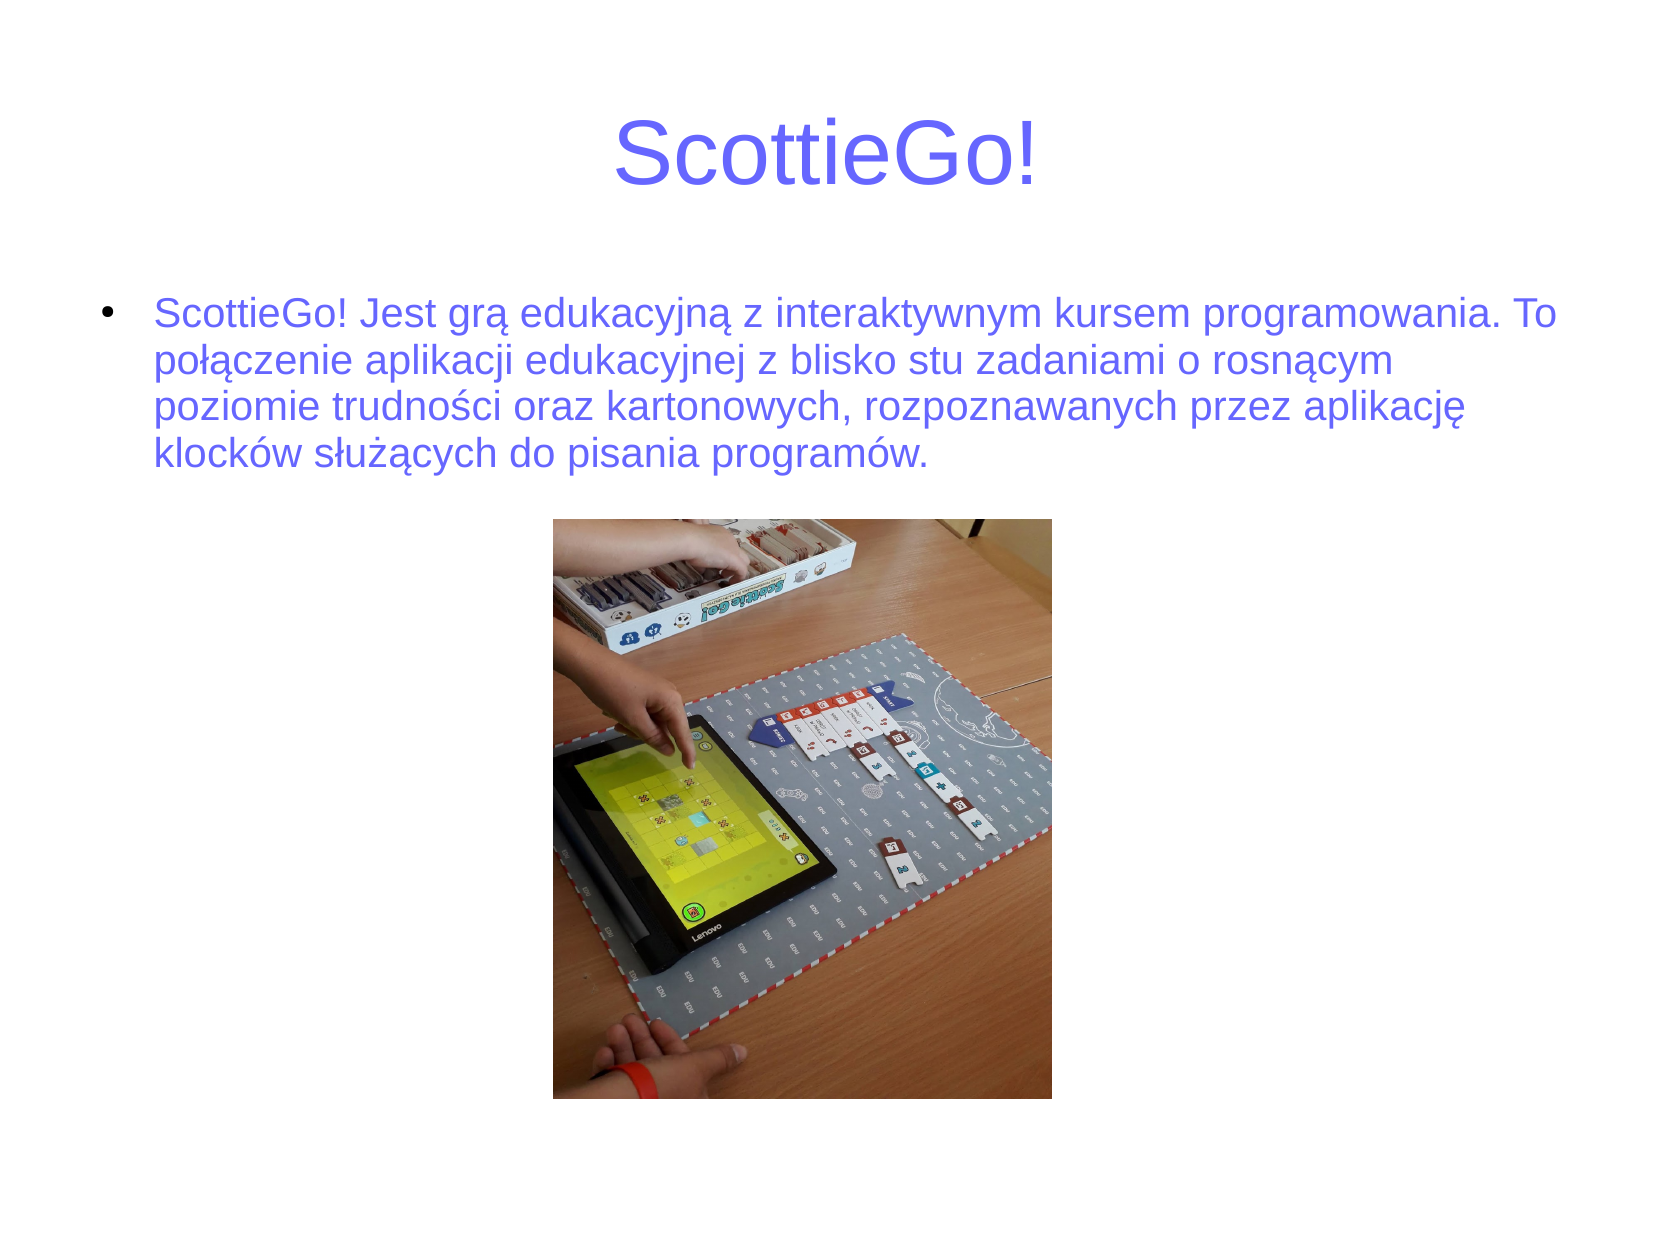

# ScottieGo!
ScottieGo! Jest grą edukacyjną z interaktywnym kursem programowania. To połączenie aplikacji edukacyjnej z blisko stu zadaniami o rosnącym poziomie trudności oraz kartonowych, rozpoznawanych przez aplikację klocków służących do pisania programów.